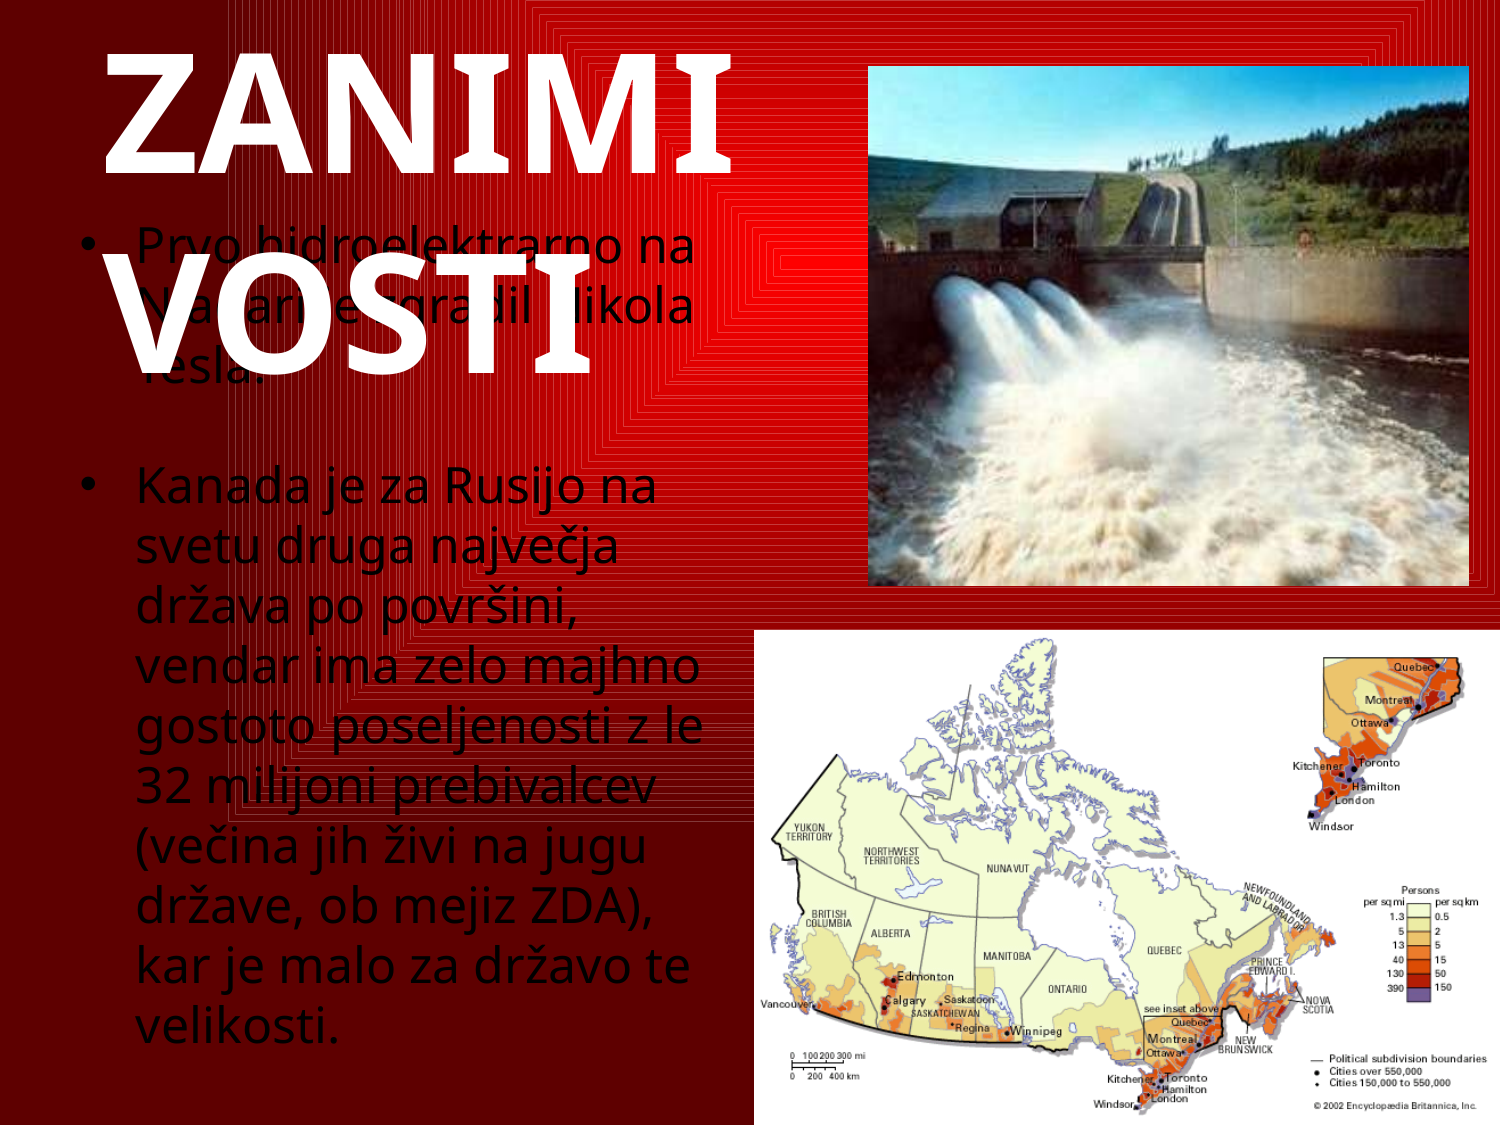

ZANIMIVOSTI
Prvo hidroelektrarno na Niagari je zgradil Nikola Tesla.
Kanada je za Rusijo na svetu druga največja država po površini, vendar ima zelo majhno gostoto poseljenosti z le 32 milijoni prebivalcev (večina jih živi na jugu države, ob mejiz ZDA), kar je malo za državo te velikosti.